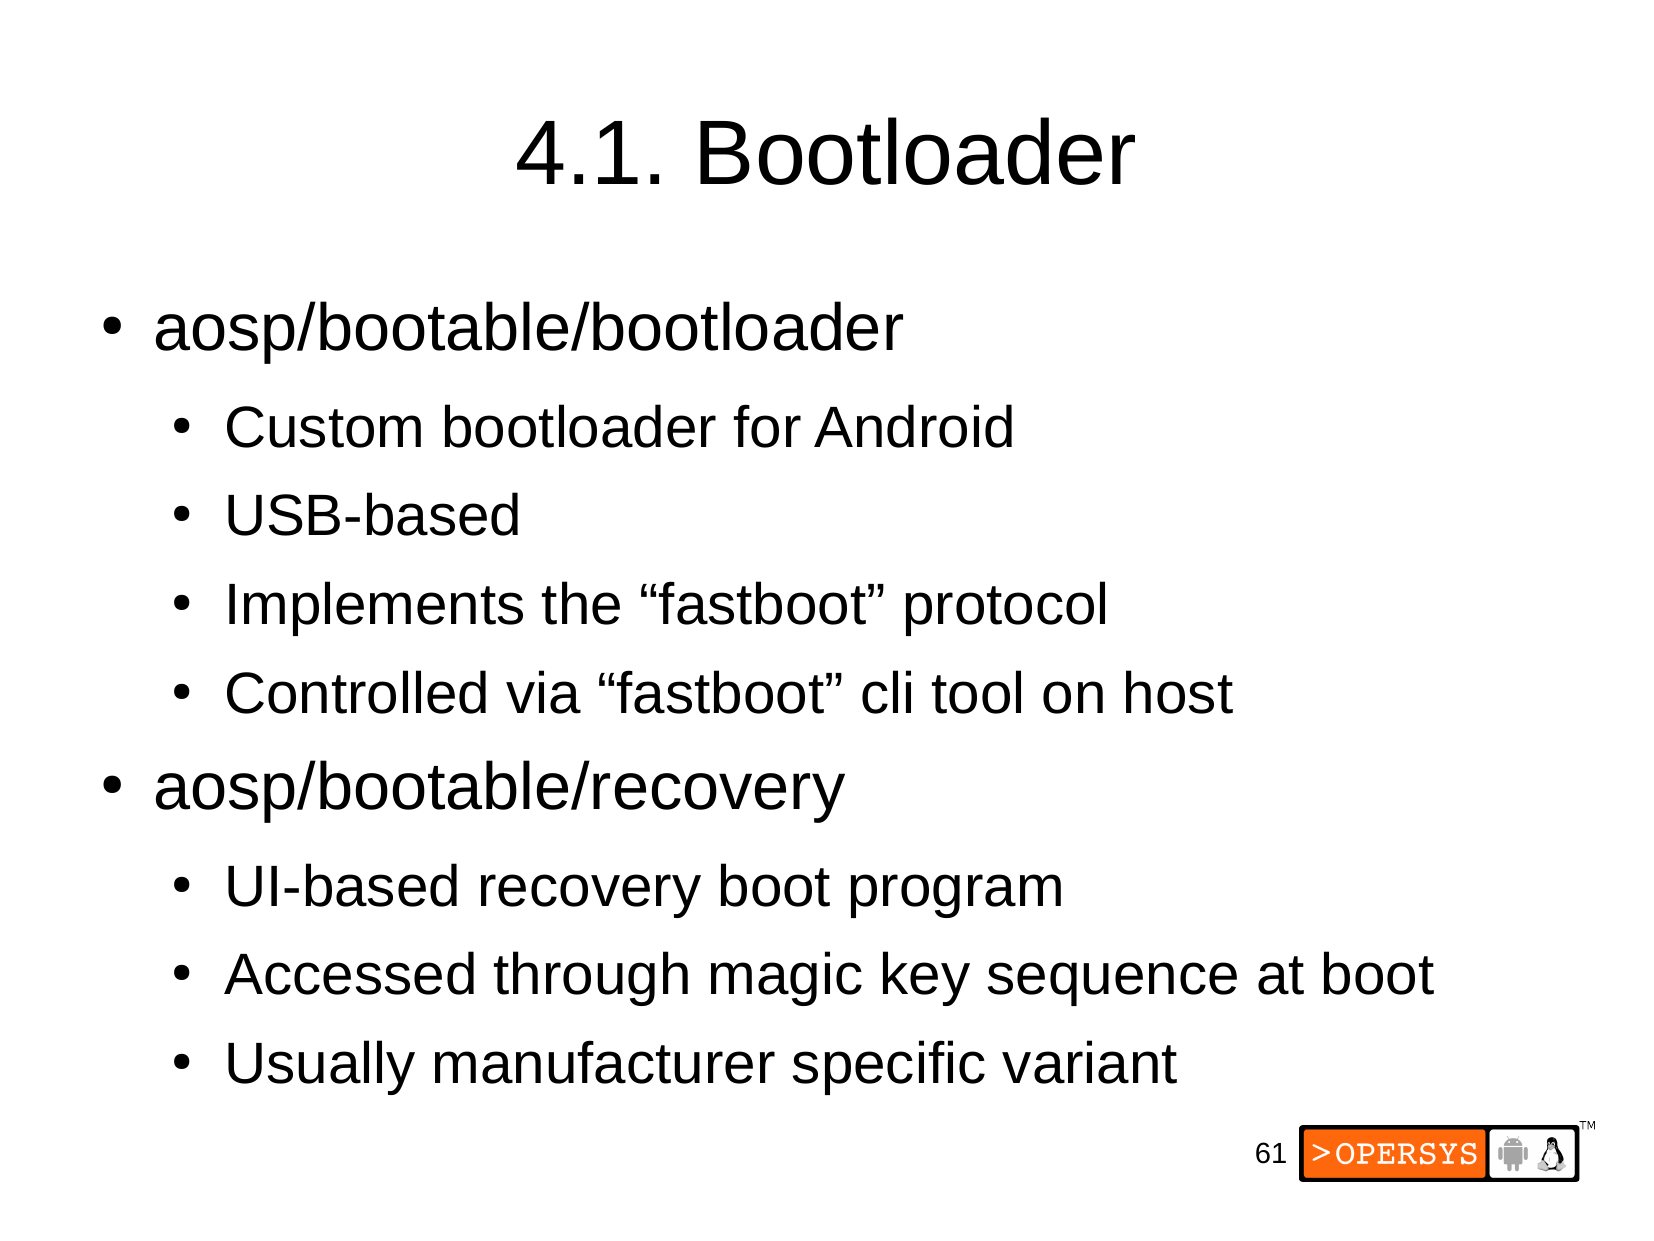

# 4.1. Bootloader
aosp/bootable/bootloader
Custom bootloader for Android
USB-based
Implements the “fastboot” protocol
Controlled via “fastboot” cli tool on host
aosp/bootable/recovery
UI-based recovery boot program
Accessed through magic key sequence at boot
Usually manufacturer specific variant